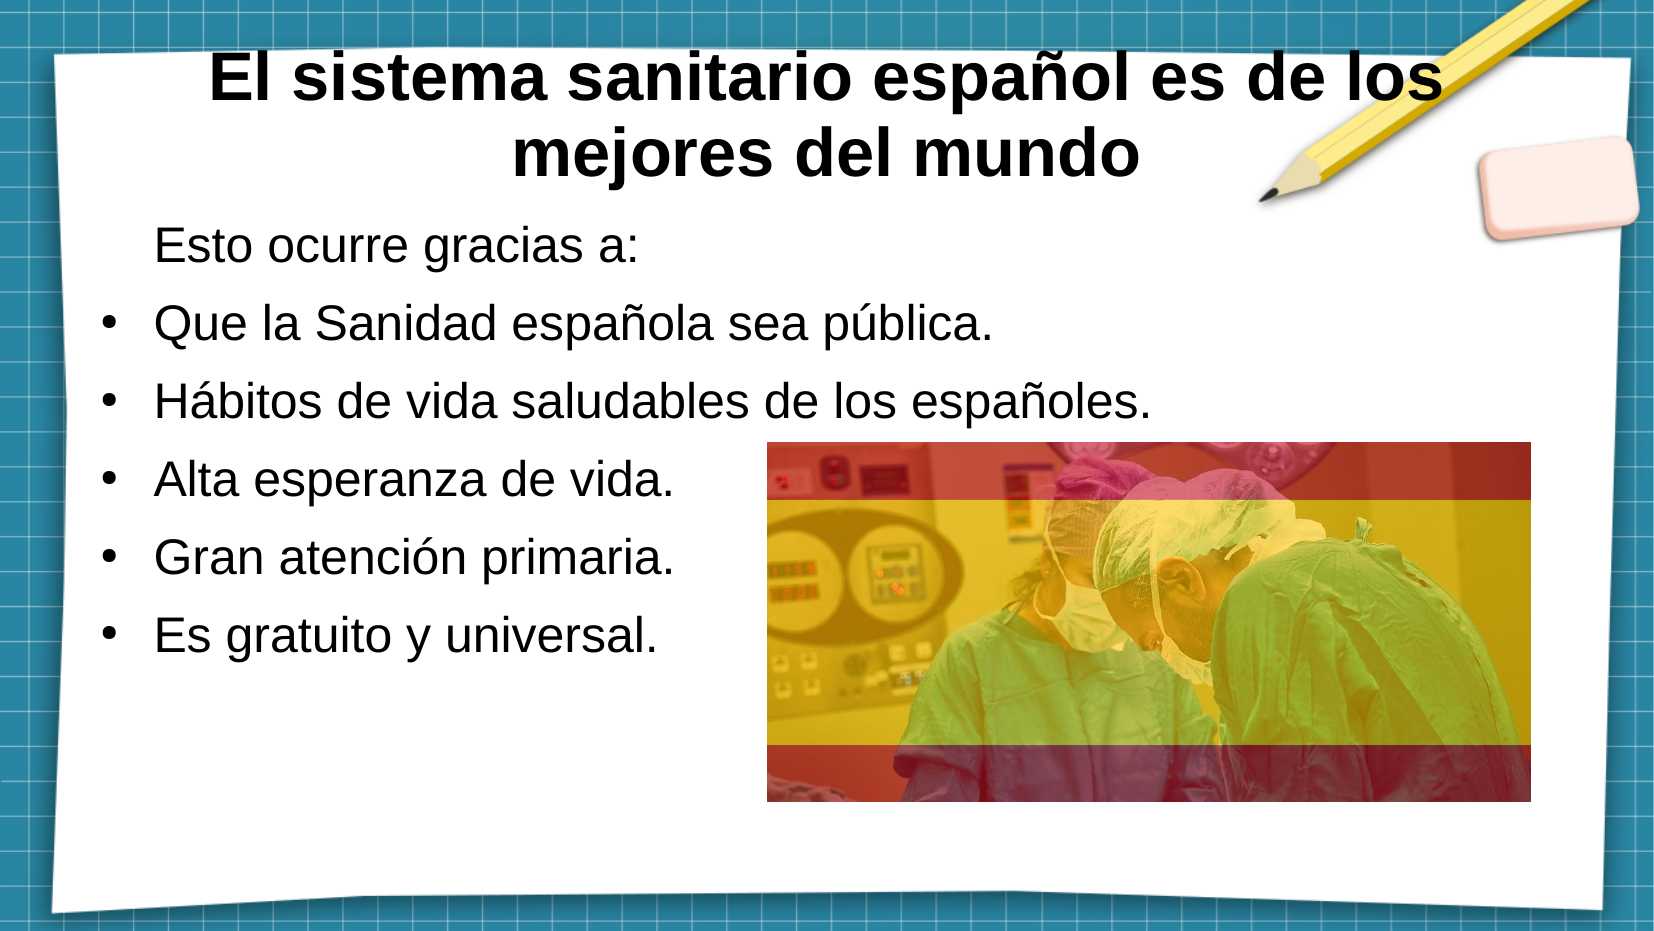

# El sistema sanitario español es de los mejores del mundo
Esto ocurre gracias a:
Que la Sanidad española sea pública.
Hábitos de vida saludables de los españoles.
Alta esperanza de vida.
Gran atención primaria.
Es gratuito y universal.